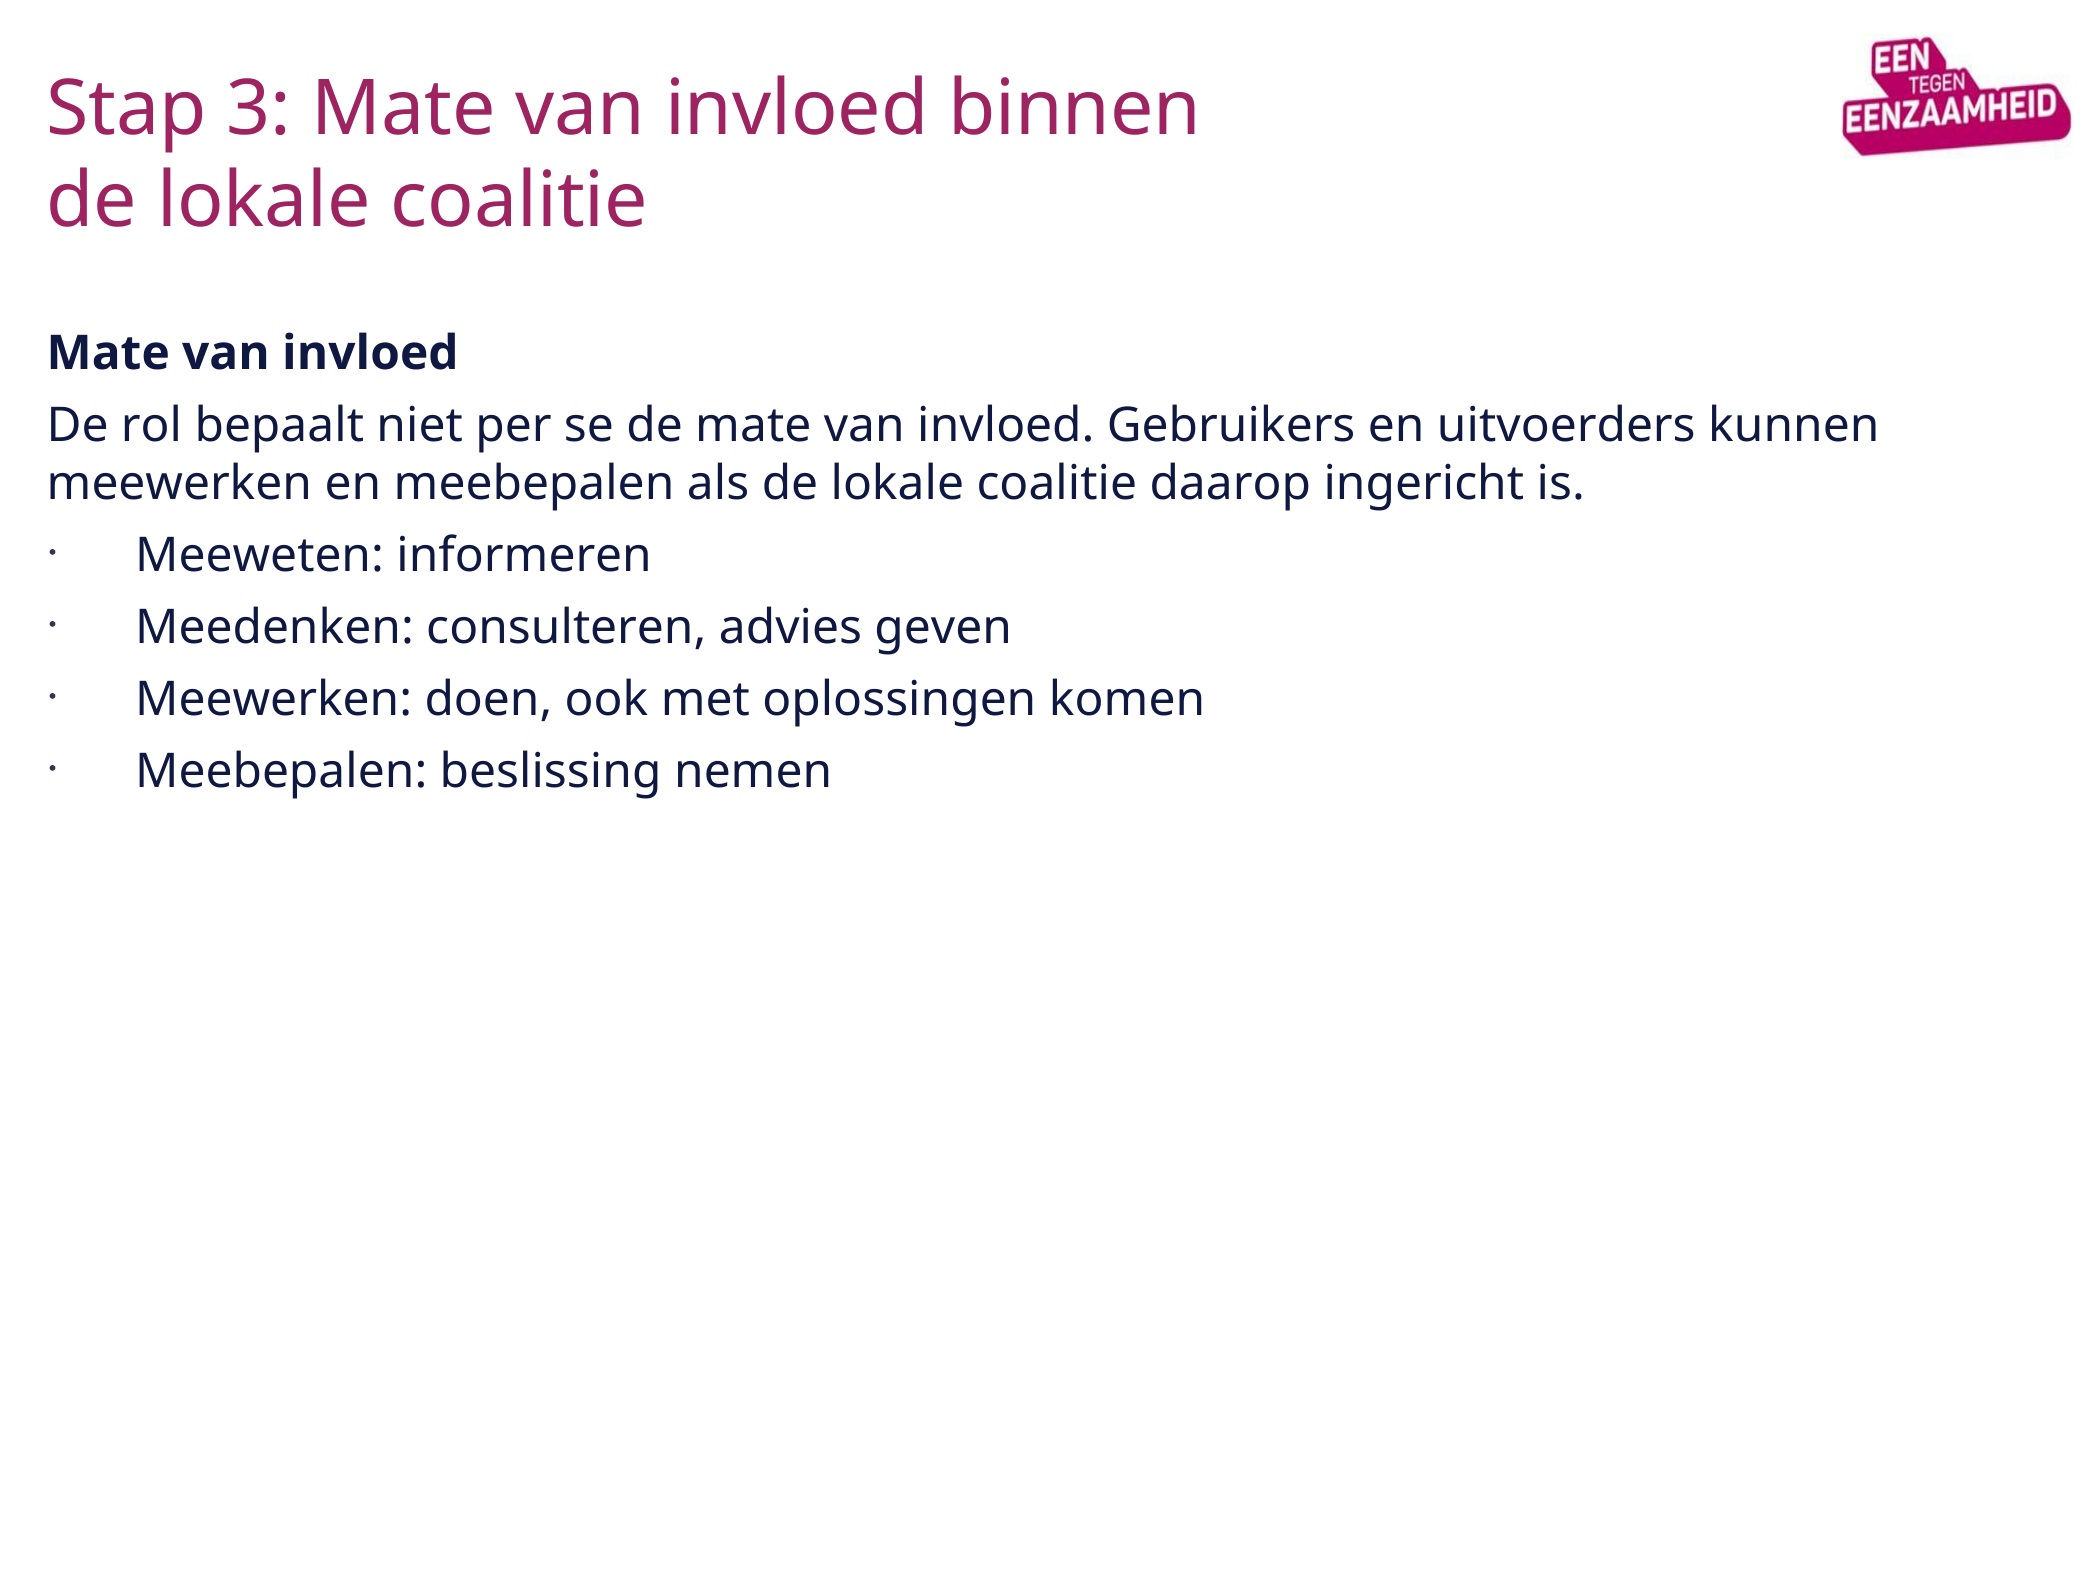

Stap 3: Mate van invloed binnen
de lokale coalitie
Mate van invloed
De rol bepaalt niet per se de mate van invloed. Gebruikers en uitvoerders kunnen meewerken en meebepalen als de lokale coalitie daarop ingericht is.
Meeweten: informeren
Meedenken: consulteren, advies geven
Meewerken: doen, ook met oplossingen komen
Meebepalen: beslissing nemen